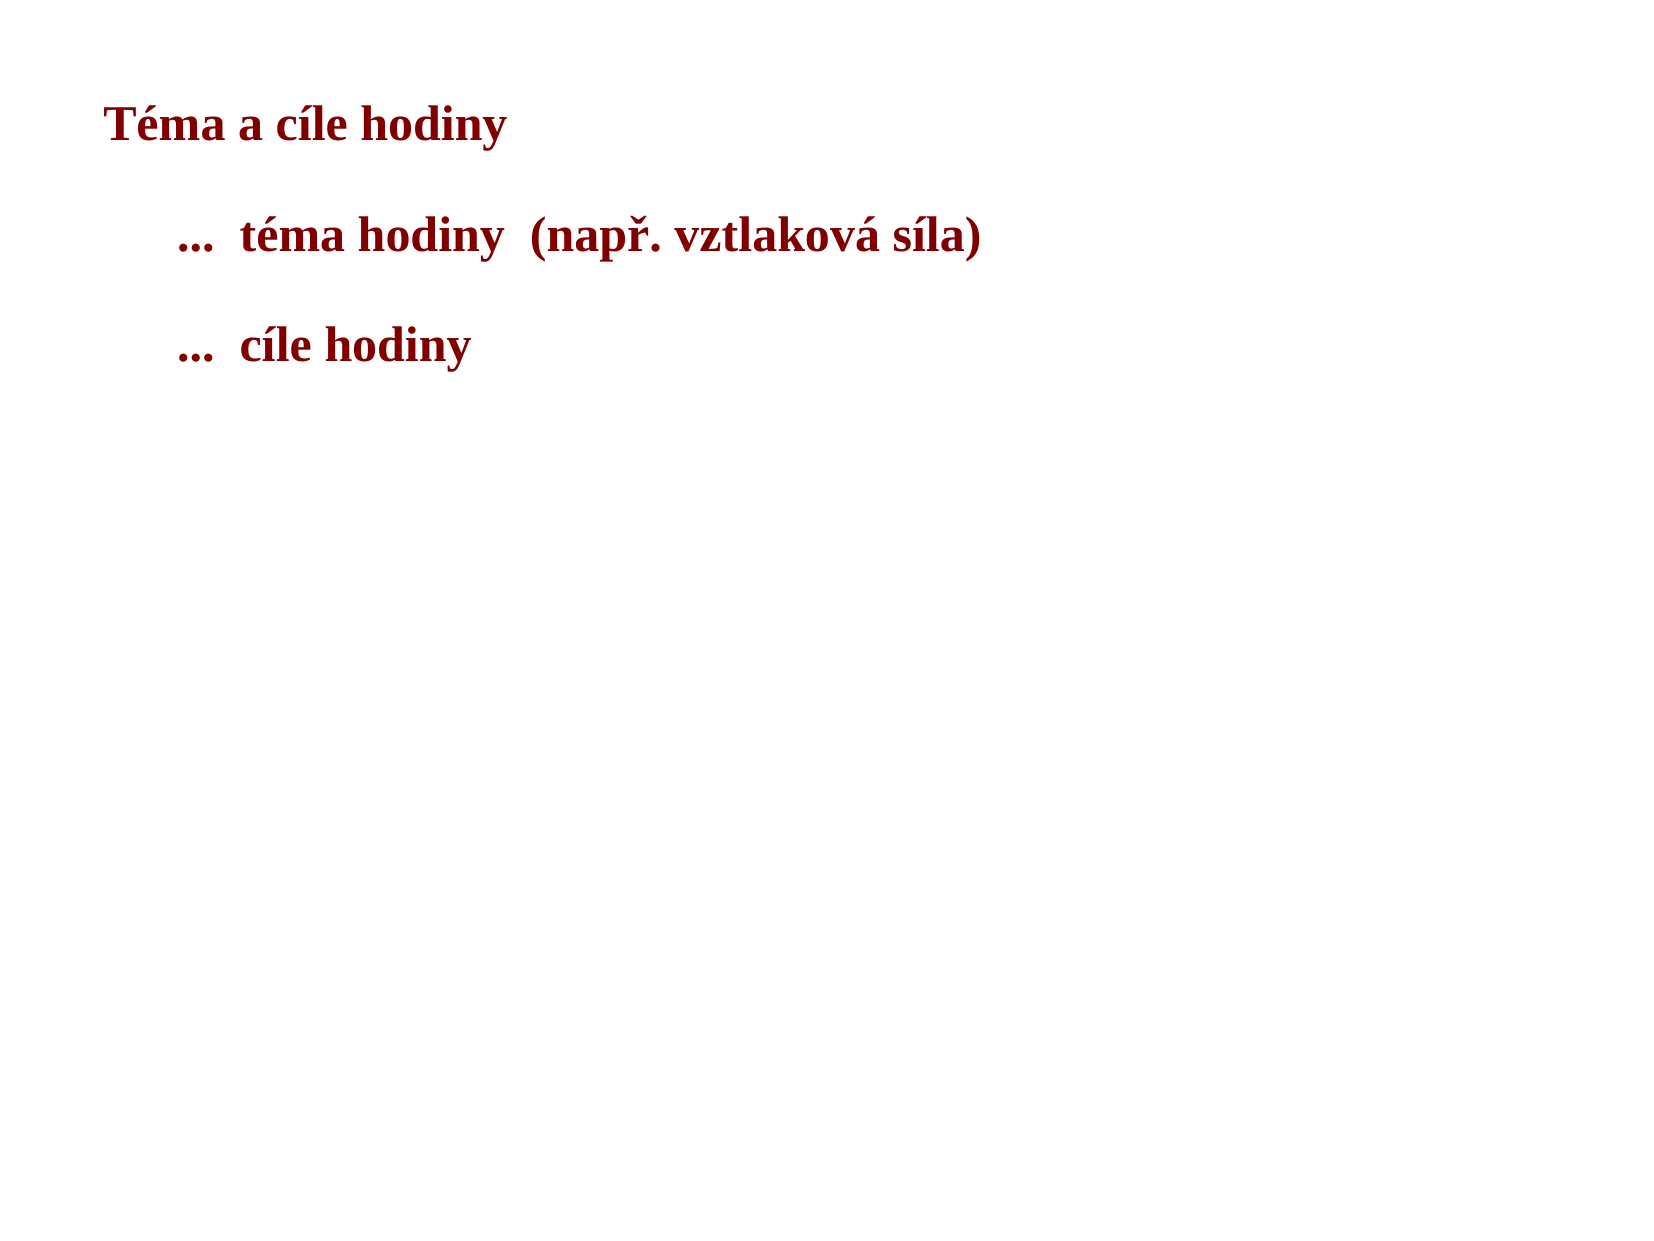

Téma a cíle hodiny
	... téma hodiny (např. vztlaková síla)
	... cíle hodiny